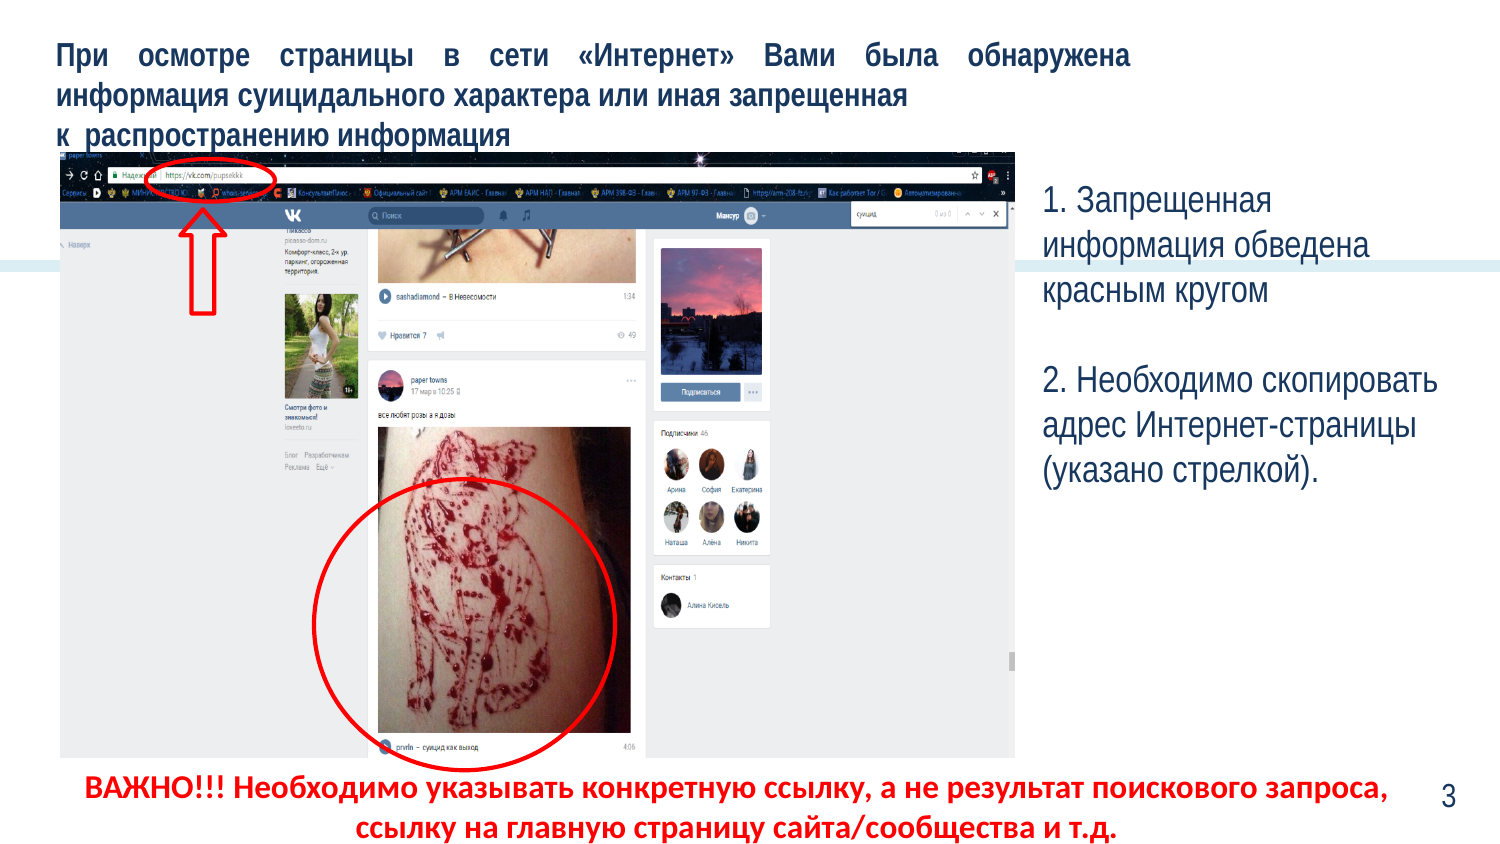

При осмотре страницы в сети «Интернет» Вами была обнаружена информация суицидального характера или иная запрещенная к распространению информация
1. Запрещенная информация обведена красным кругом
2. Необходимо скопировать адрес Интернет-страницы (указано стрелкой).
ВАЖНО!!! Необходимо указывать конкретную ссылку, а не результат поискового запроса, ссылку на главную страницу сайта/сообщества и т.д.